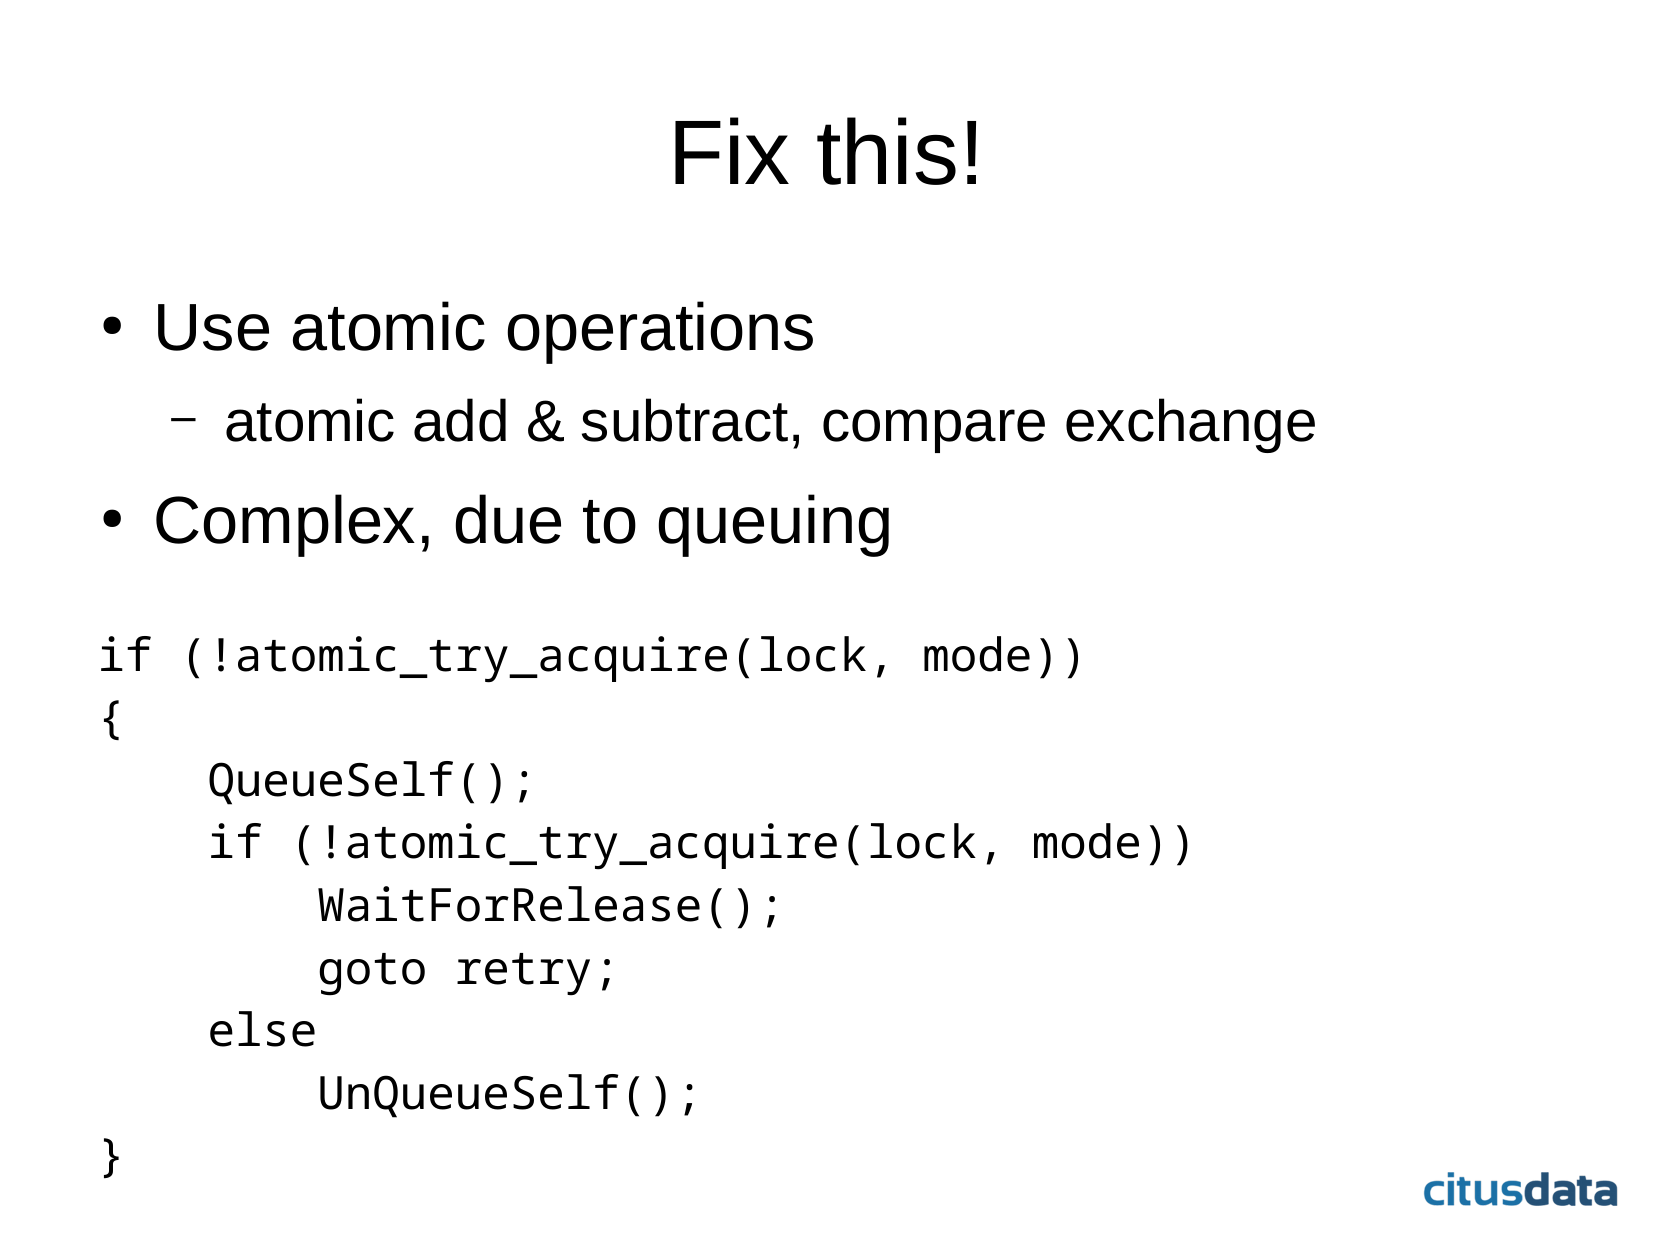

# Fix this!
Use atomic operations
atomic add & subtract, compare exchange
Complex, due to queuing
if (!atomic_try_acquire(lock, mode))
{
 QueueSelf();
 if (!atomic_try_acquire(lock, mode))
 WaitForRelease();
 goto retry;
 else
 UnQueueSelf();
}